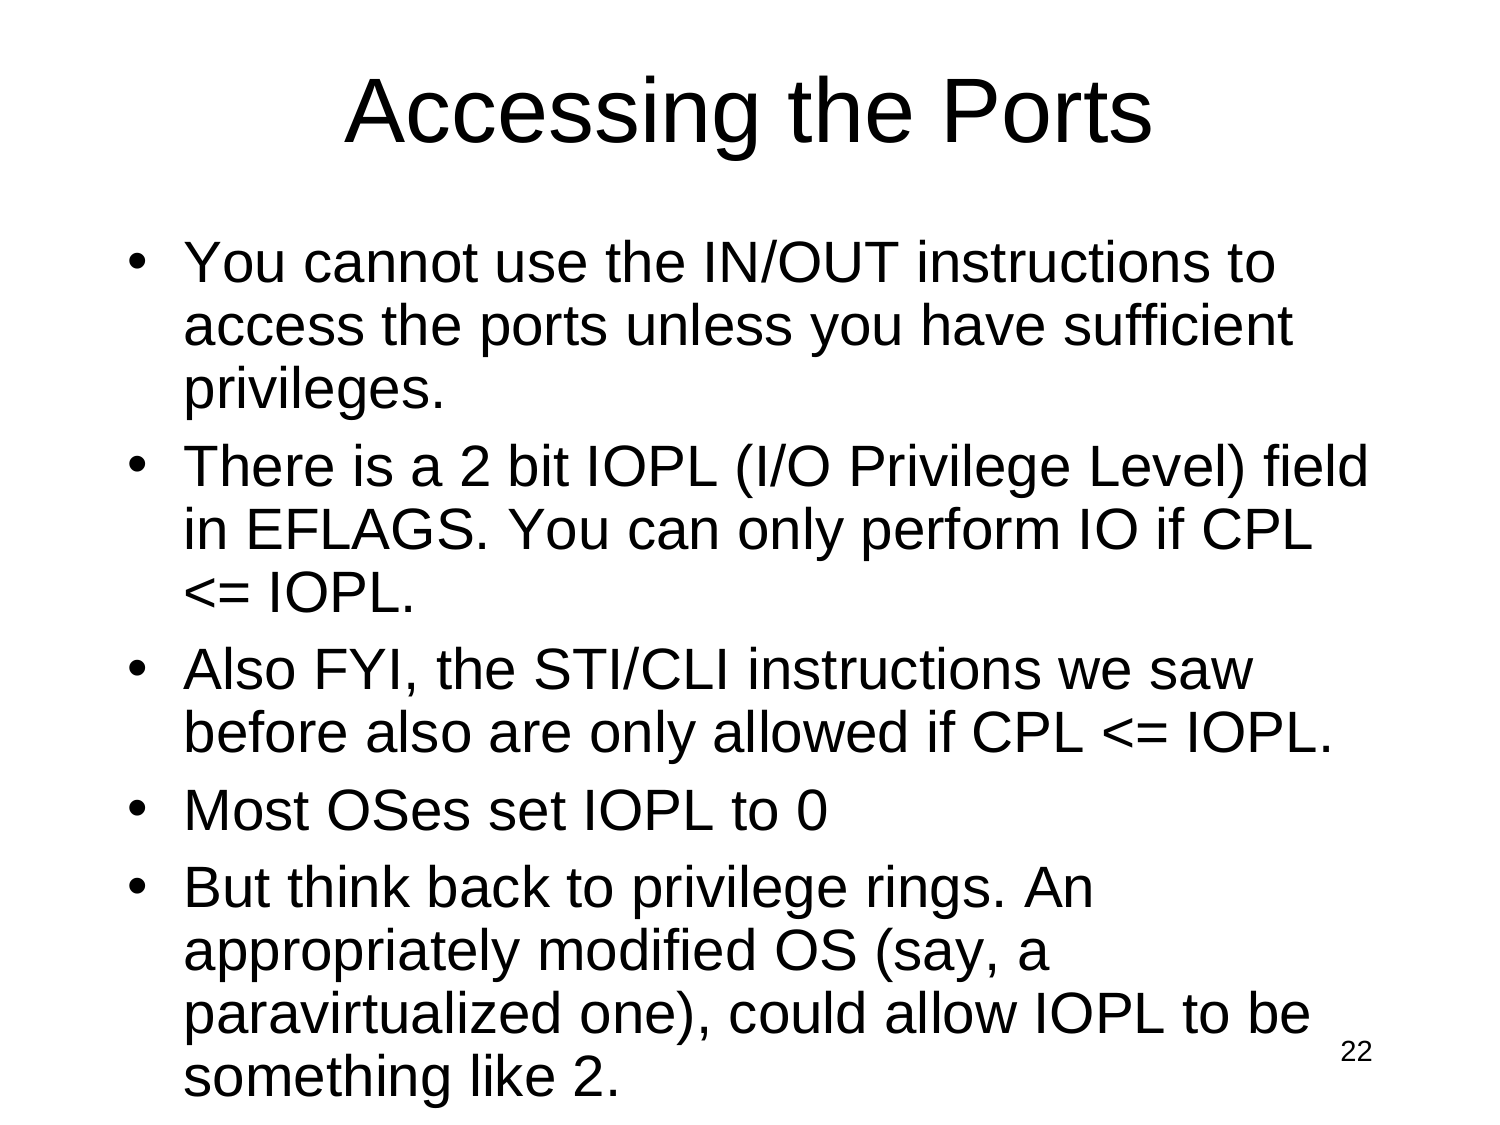

# Accessing the Ports
You cannot use the IN/OUT instructions to access the ports unless you have sufficient privileges.
There is a 2 bit IOPL (I/O Privilege Level) field in EFLAGS. You can only perform IO if CPL <= IOPL.
Also FYI, the STI/CLI instructions we saw before also are only allowed if CPL <= IOPL.
Most OSes set IOPL to 0
But think back to privilege rings. An appropriately modified OS (say, a paravirtualized one), could allow IOPL to be something like 2.